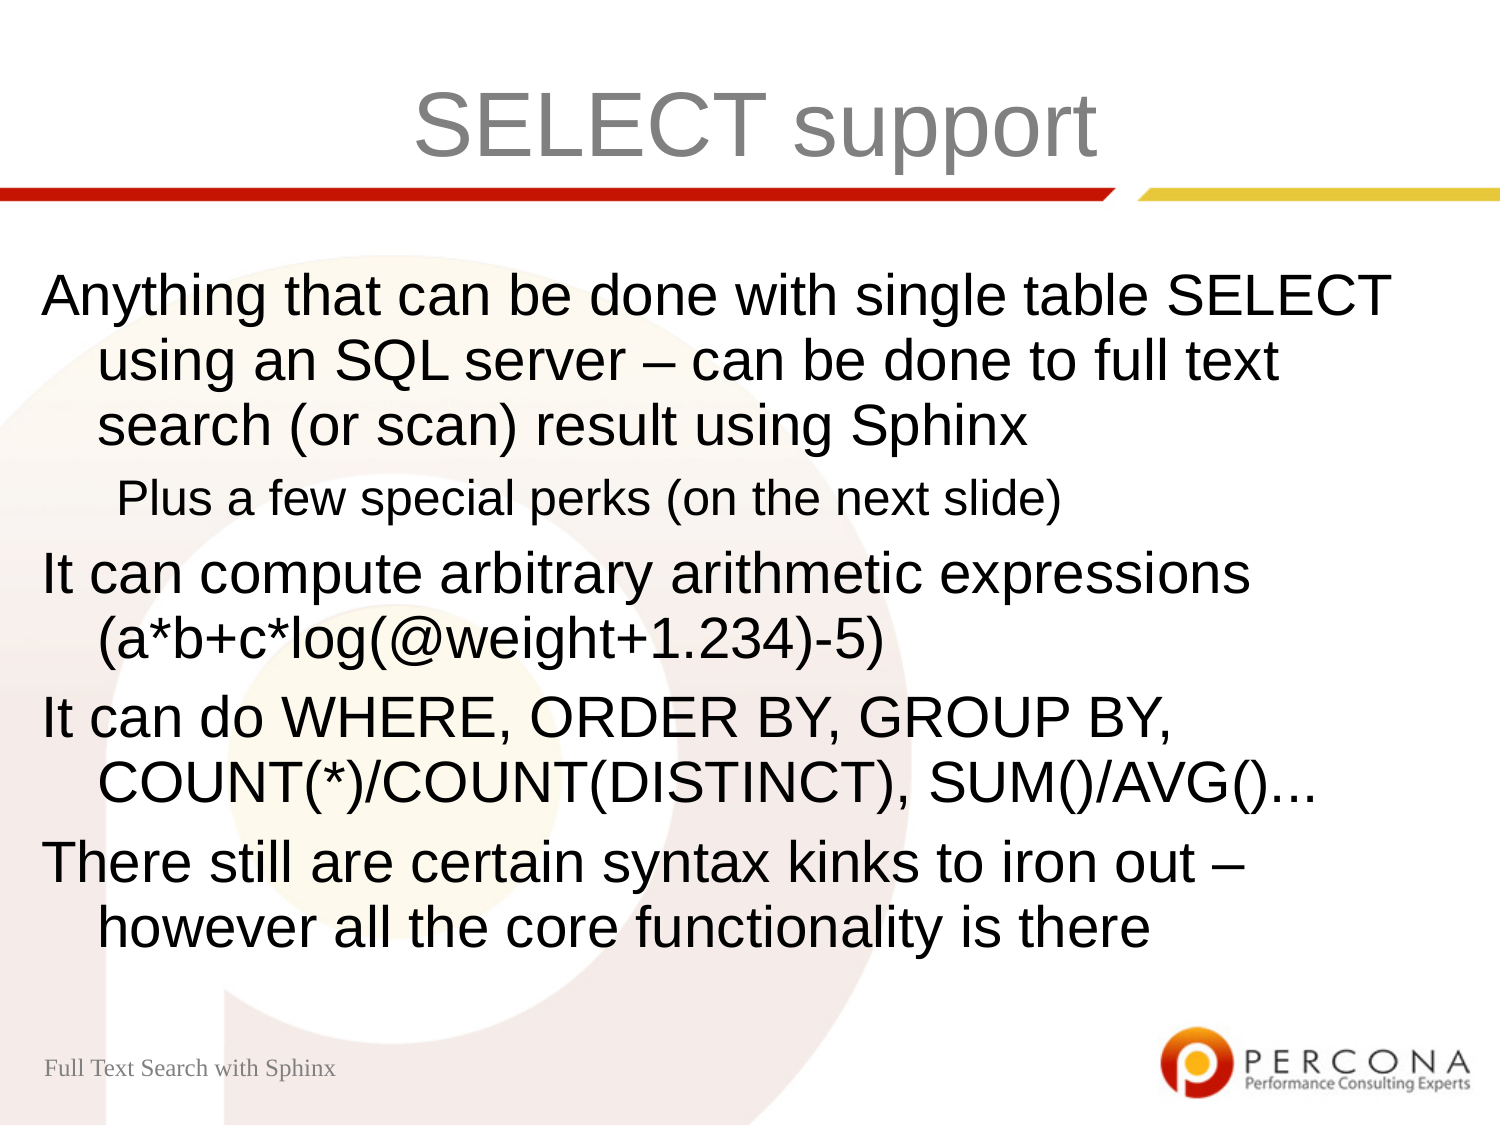

# SELECT support
Anything that can be done with single table SELECT using an SQL server – can be done to full text search (or scan) result using Sphinx
Plus a few special perks (on the next slide)
It can compute arbitrary arithmetic expressions (a*b+c*log(@weight+1.234)-5)
It can do WHERE, ORDER BY, GROUP BY, COUNT(*)/COUNT(DISTINCT), SUM()/AVG()...
There still are certain syntax kinks to iron out – however all the core functionality is there